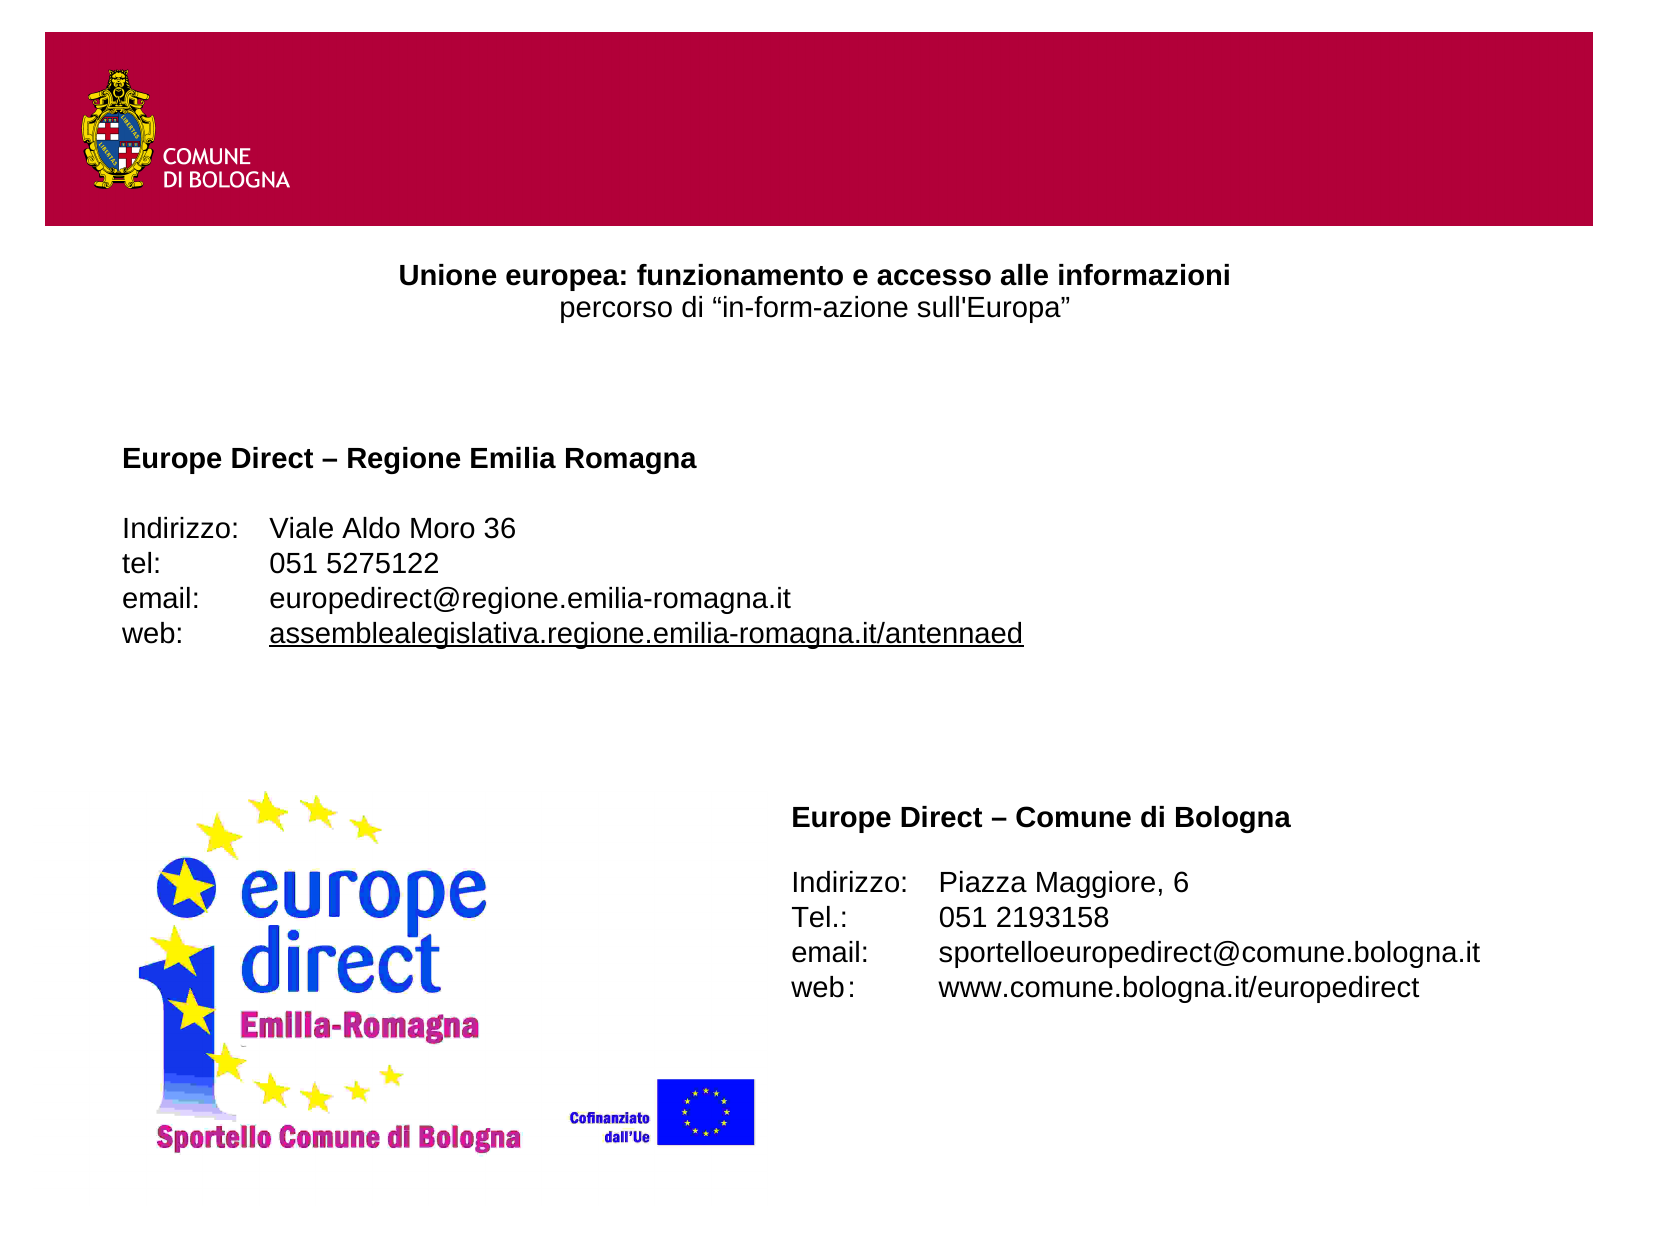

Unione europea: funzionamento e accesso alle informazioni
percorso di “in-form-azione sull'Europa”
# Europe Direct – Regione Emilia Romagna Indirizzo:	Viale Aldo Moro 36 tel: 		051 5275122 email:	europedirect@regione.emilia-romagna.it web:		assemblealegislativa.regione.emilia-romagna.it/antennaed
Europe Direct – Comune di Bologna
Indirizzo:	Piazza Maggiore, 6
Tel.:	 051 2193158
email:	sportelloeuropedirect@comune.bologna.it
web	:		www.comune.bologna.it/europedirect